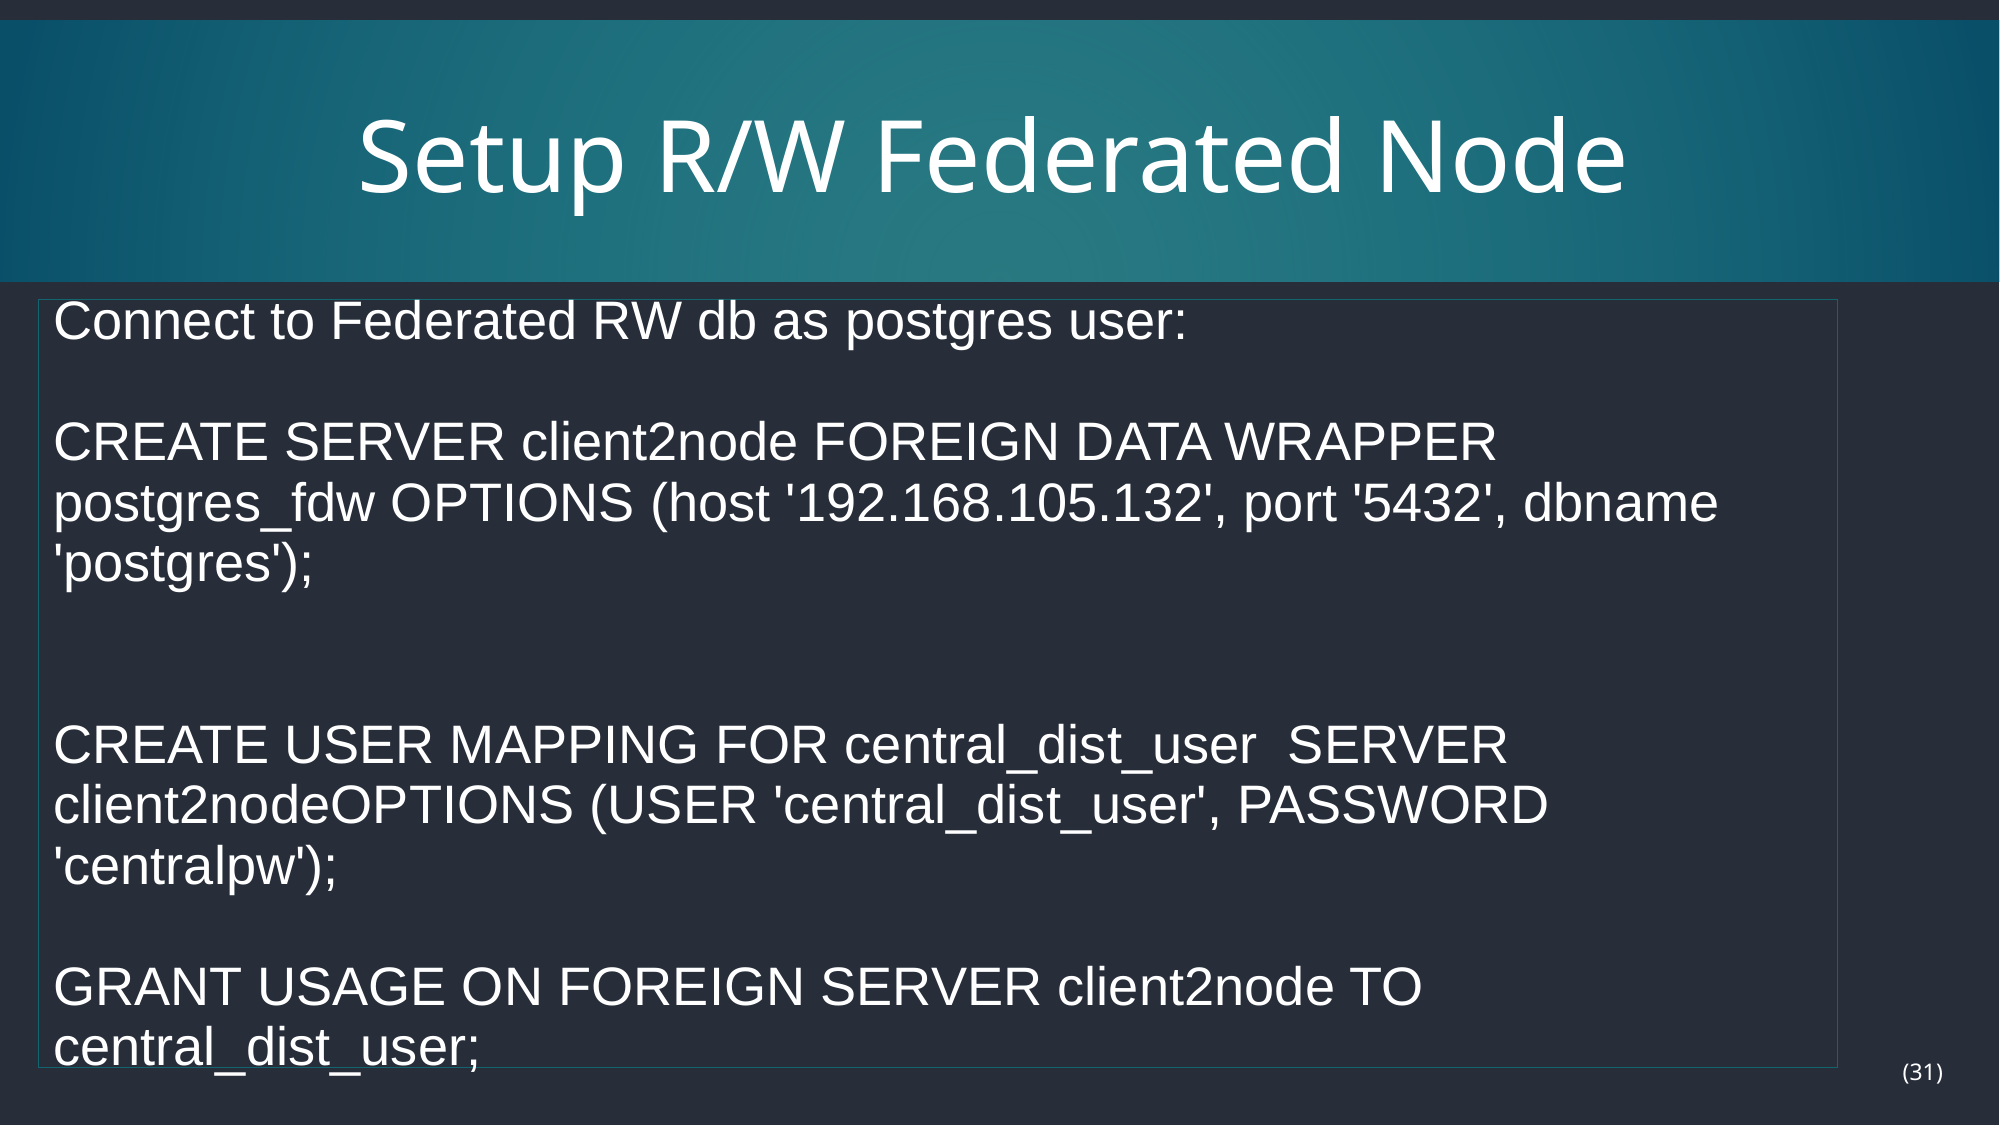

Setup R/W Federated Node
Connect to Federated RW db as postgres user:
CREATE SERVER client2node FOREIGN DATA WRAPPER postgres_fdw OPTIONS (host '192.168.105.132', port '5432', dbname 'postgres');
CREATE USER MAPPING FOR central_dist_user SERVER client2nodeOPTIONS (USER 'central_dist_user', PASSWORD 'centralpw');
GRANT USAGE ON FOREIGN SERVER client2node TO central_dist_user;